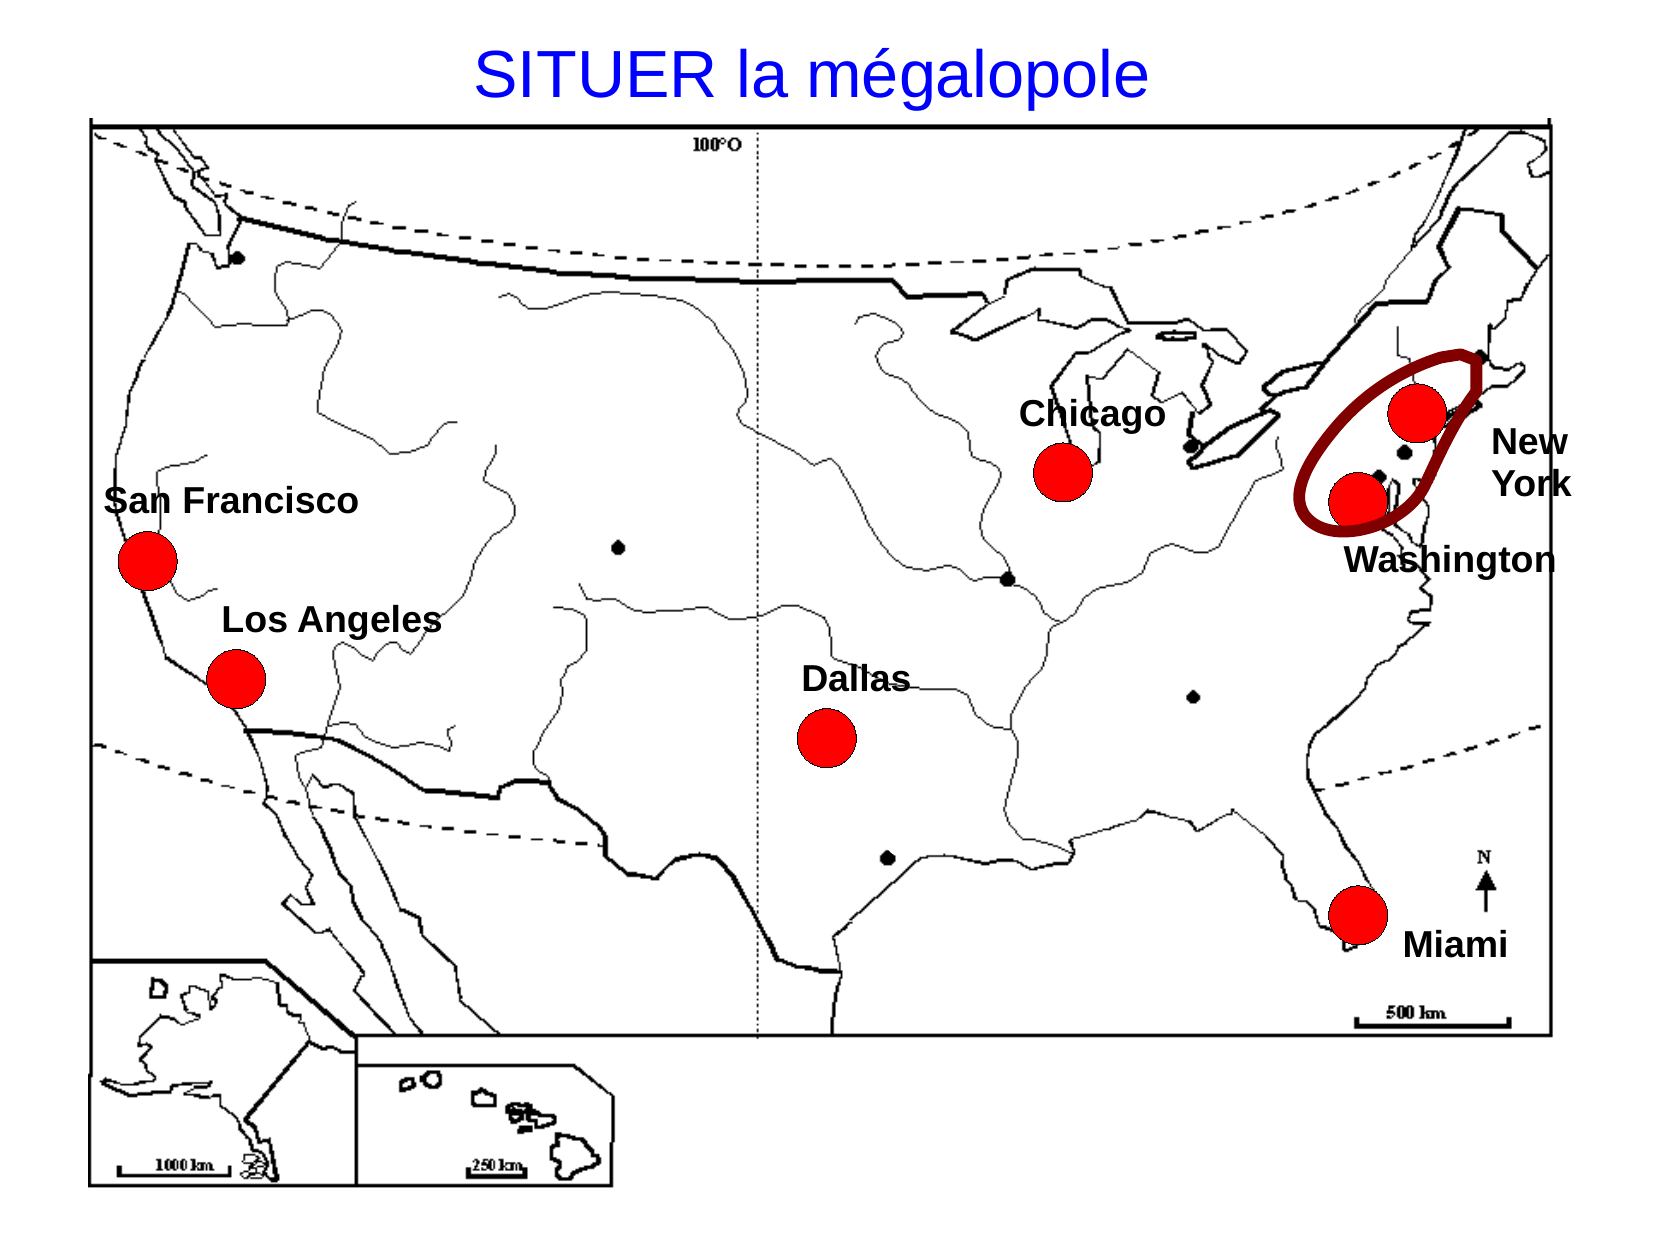

SITUER la mégalopole
Chicago
New York
San Francisco
Washington
Los Angeles
Dallas
Miami